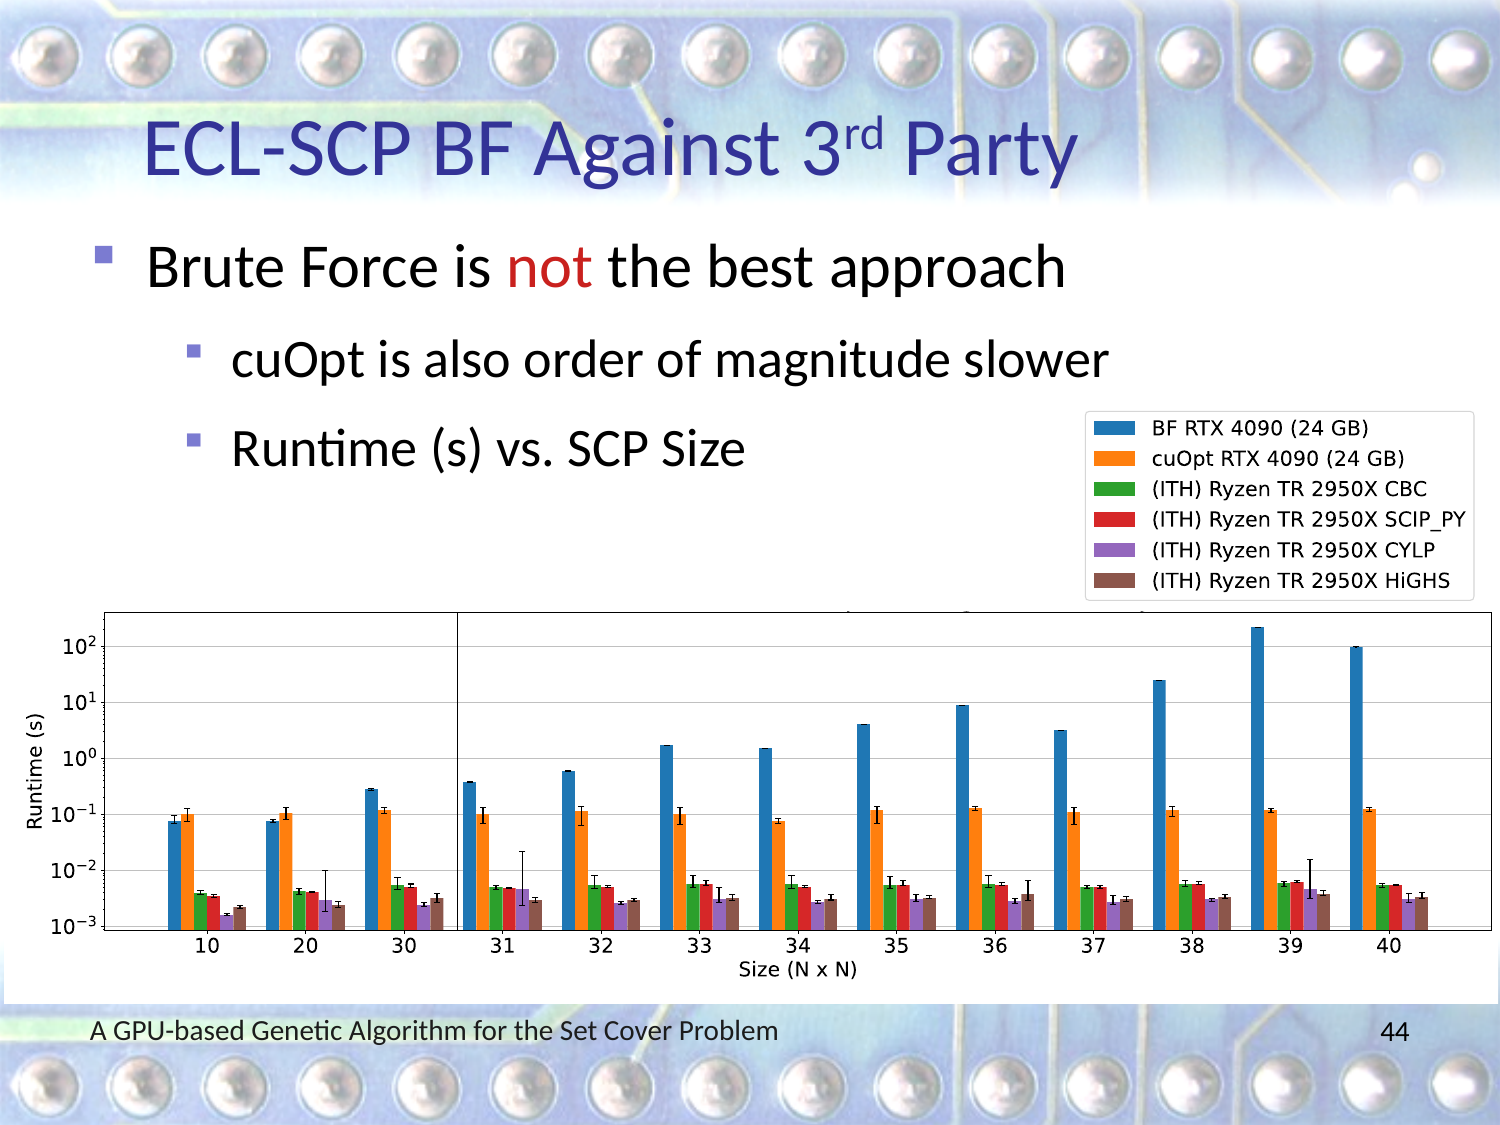

ECL-SCP BF Against 3rd Party
# Brute Force is not the best approach
cuOpt is also order of magnitude slower
Runtime (s) vs. SCP Size
A GPU-based Genetic Algorithm for the Set Cover Problem
44